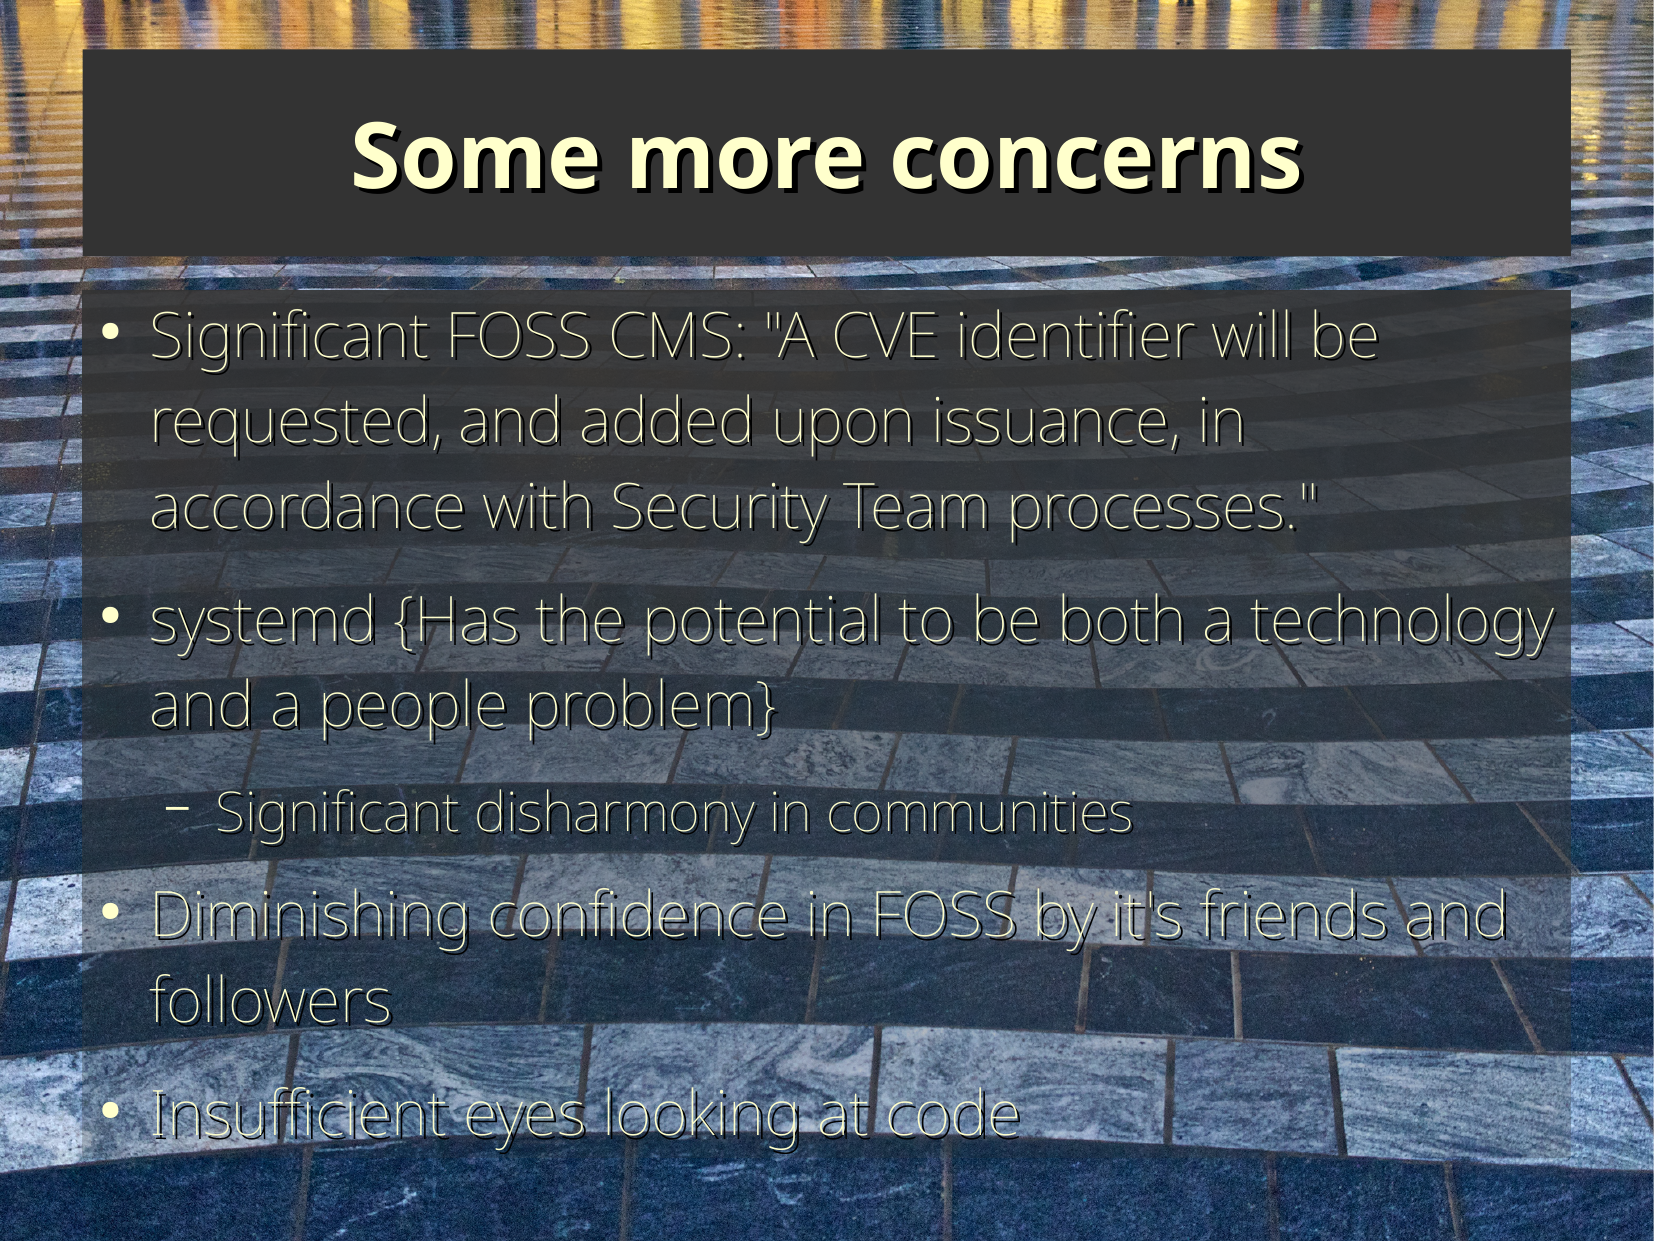

# Some more concerns
Significant FOSS CMS: "A CVE identifier will be requested, and added upon issuance, in accordance with Security Team processes."
systemd {Has the potential to be both a technology and a people problem}
Significant disharmony in communities
Diminishing confidence in FOSS by it's friends and followers
Insufficient eyes looking at code